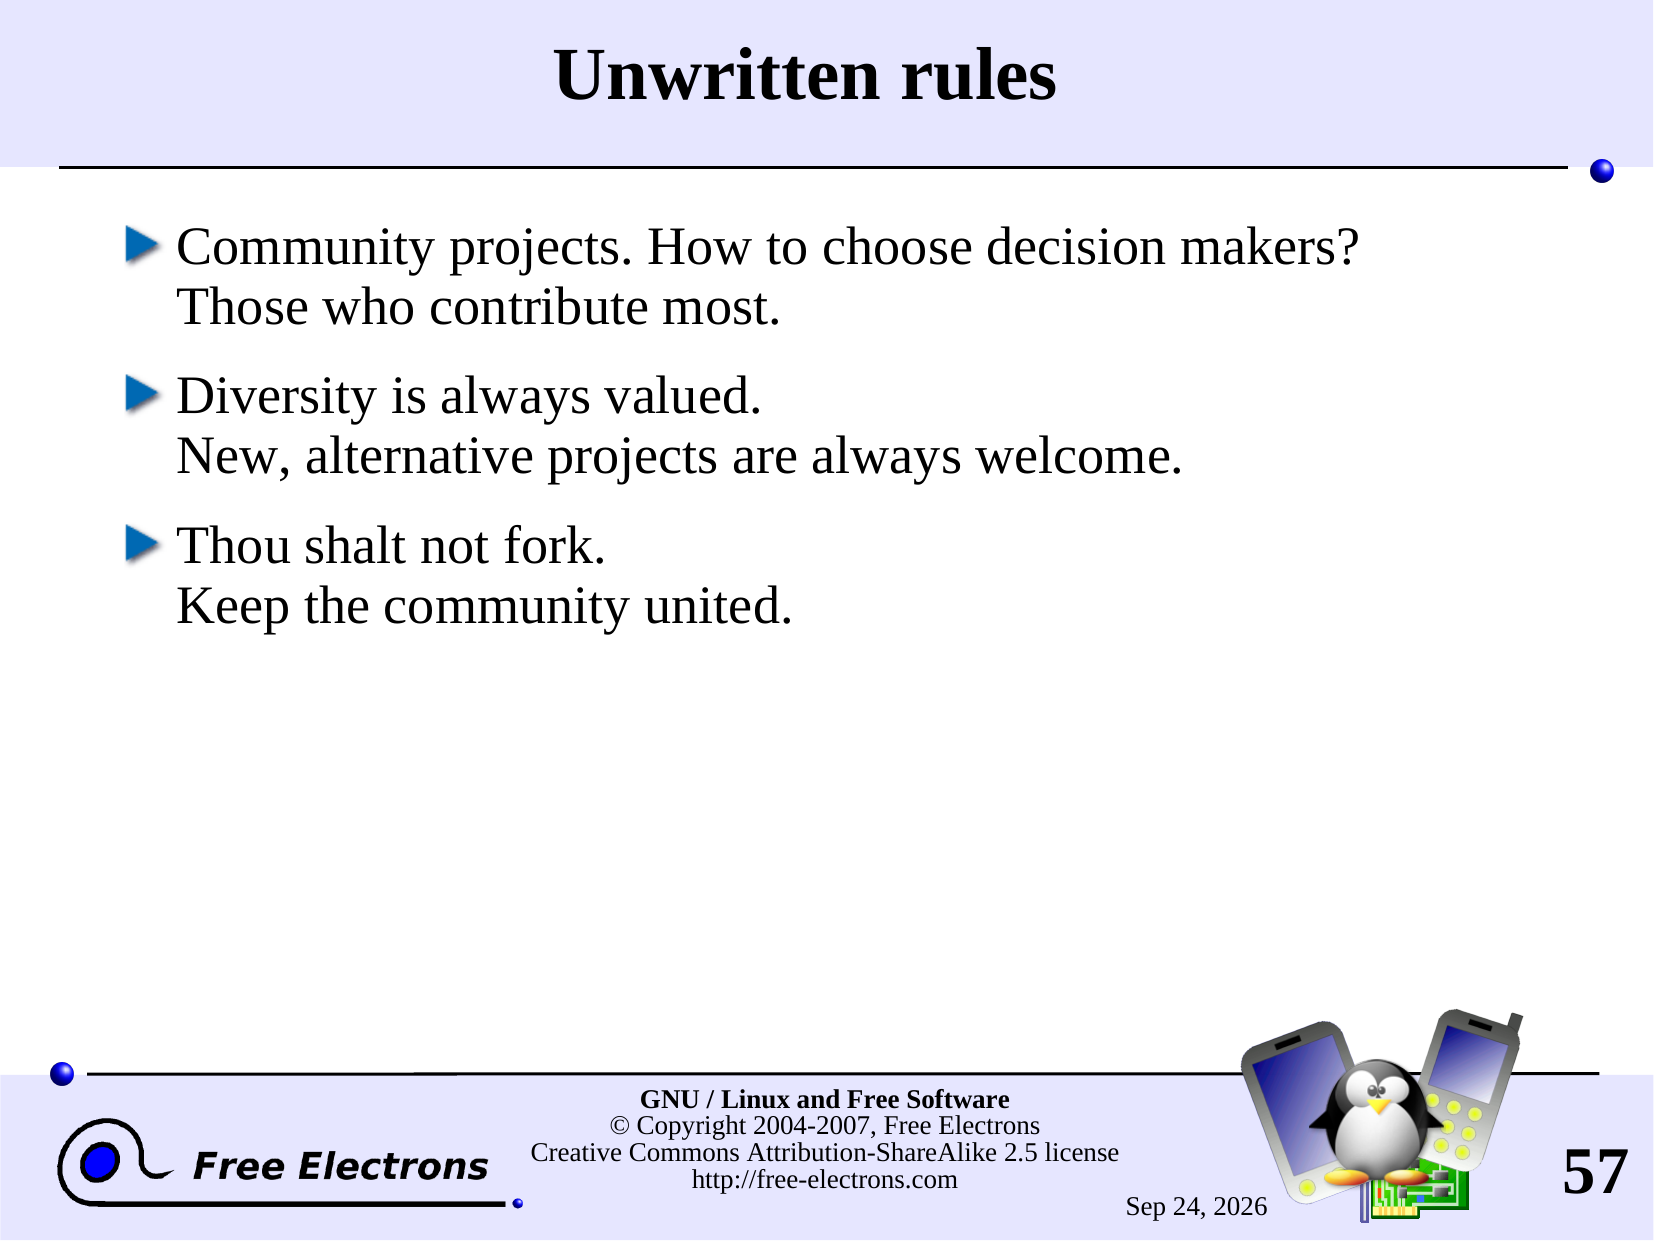

# Unwritten rules
Community projects. How to choose decision makers?
Those who contribute most.
Diversity is always valued.
New, alternative projects are always welcome.
Thou shalt not fork.
Keep the community united.